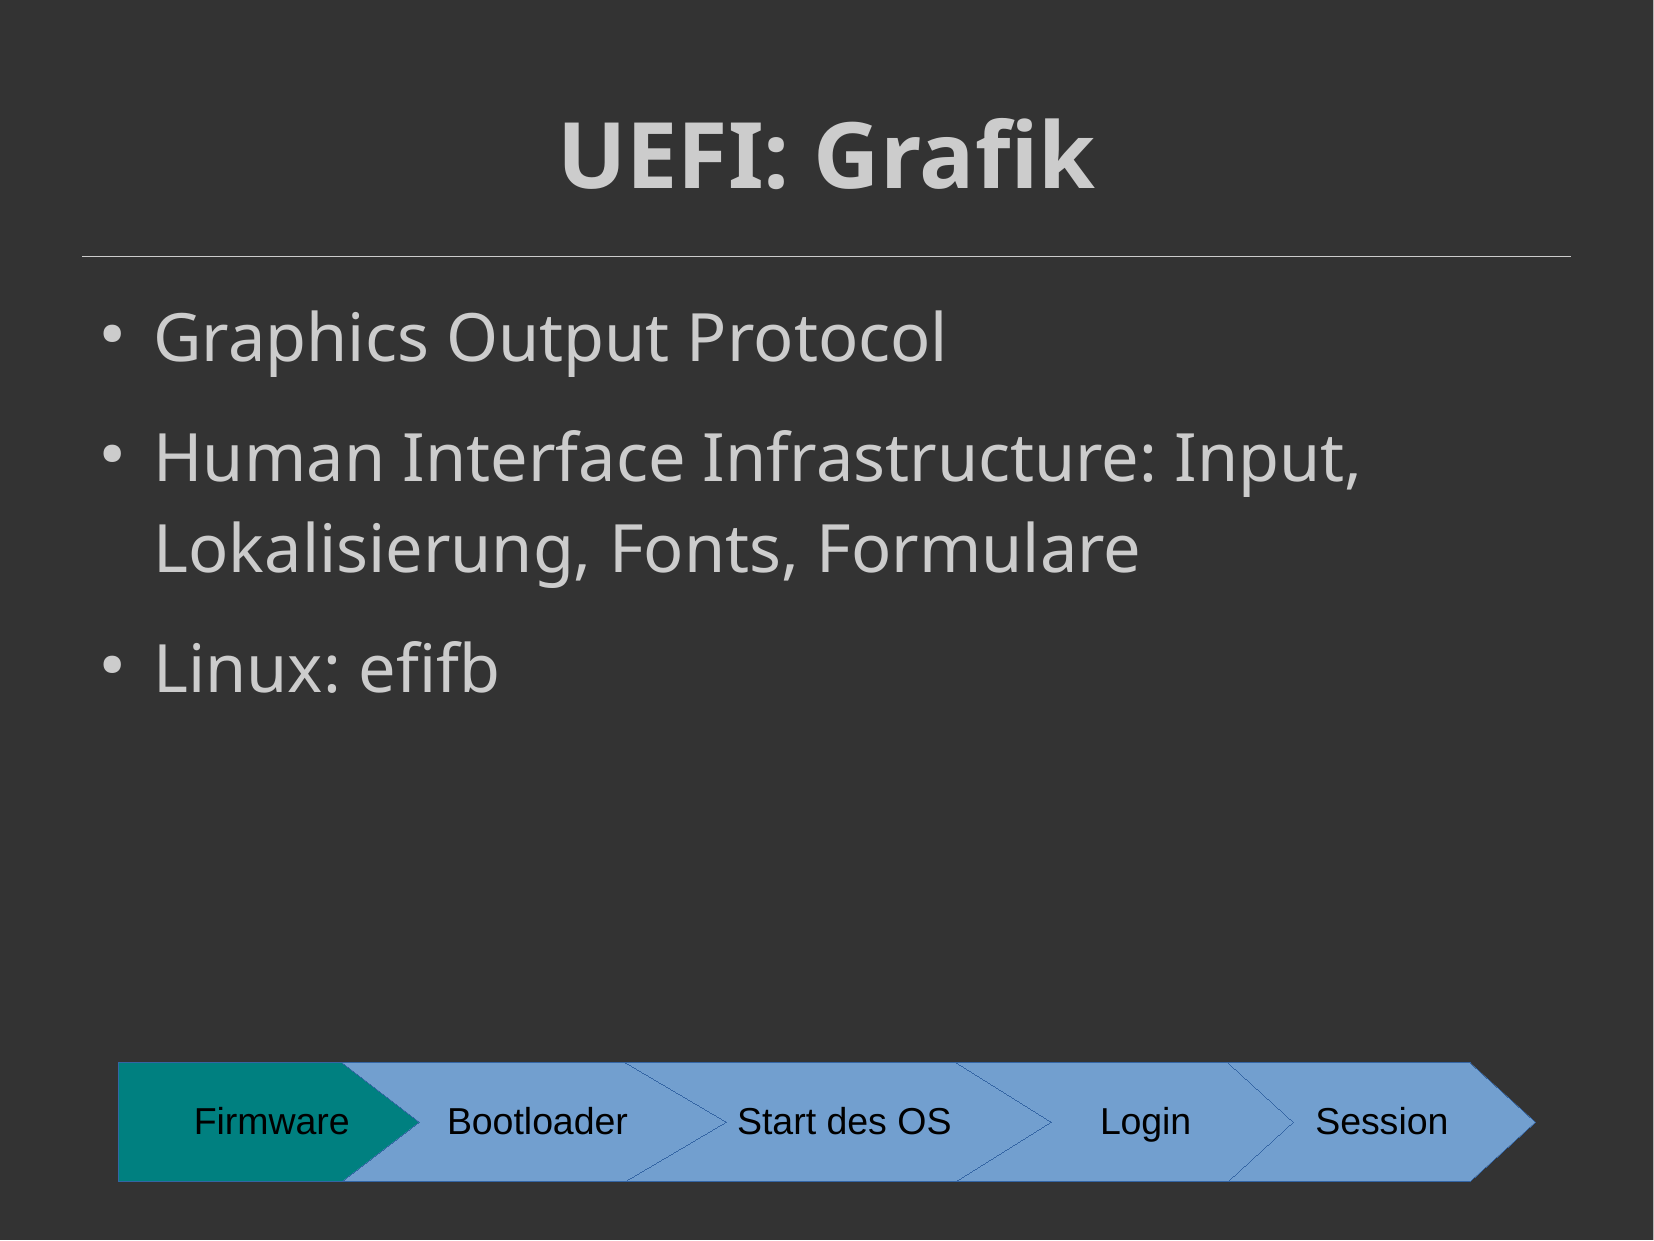

# UEFI: Grafik
Graphics Output Protocol
Human Interface Infrastructure: Input, Lokalisierung, Fonts, Formulare
Linux: efifb
Firmware
Bootloader
Start des OS
Login
Session